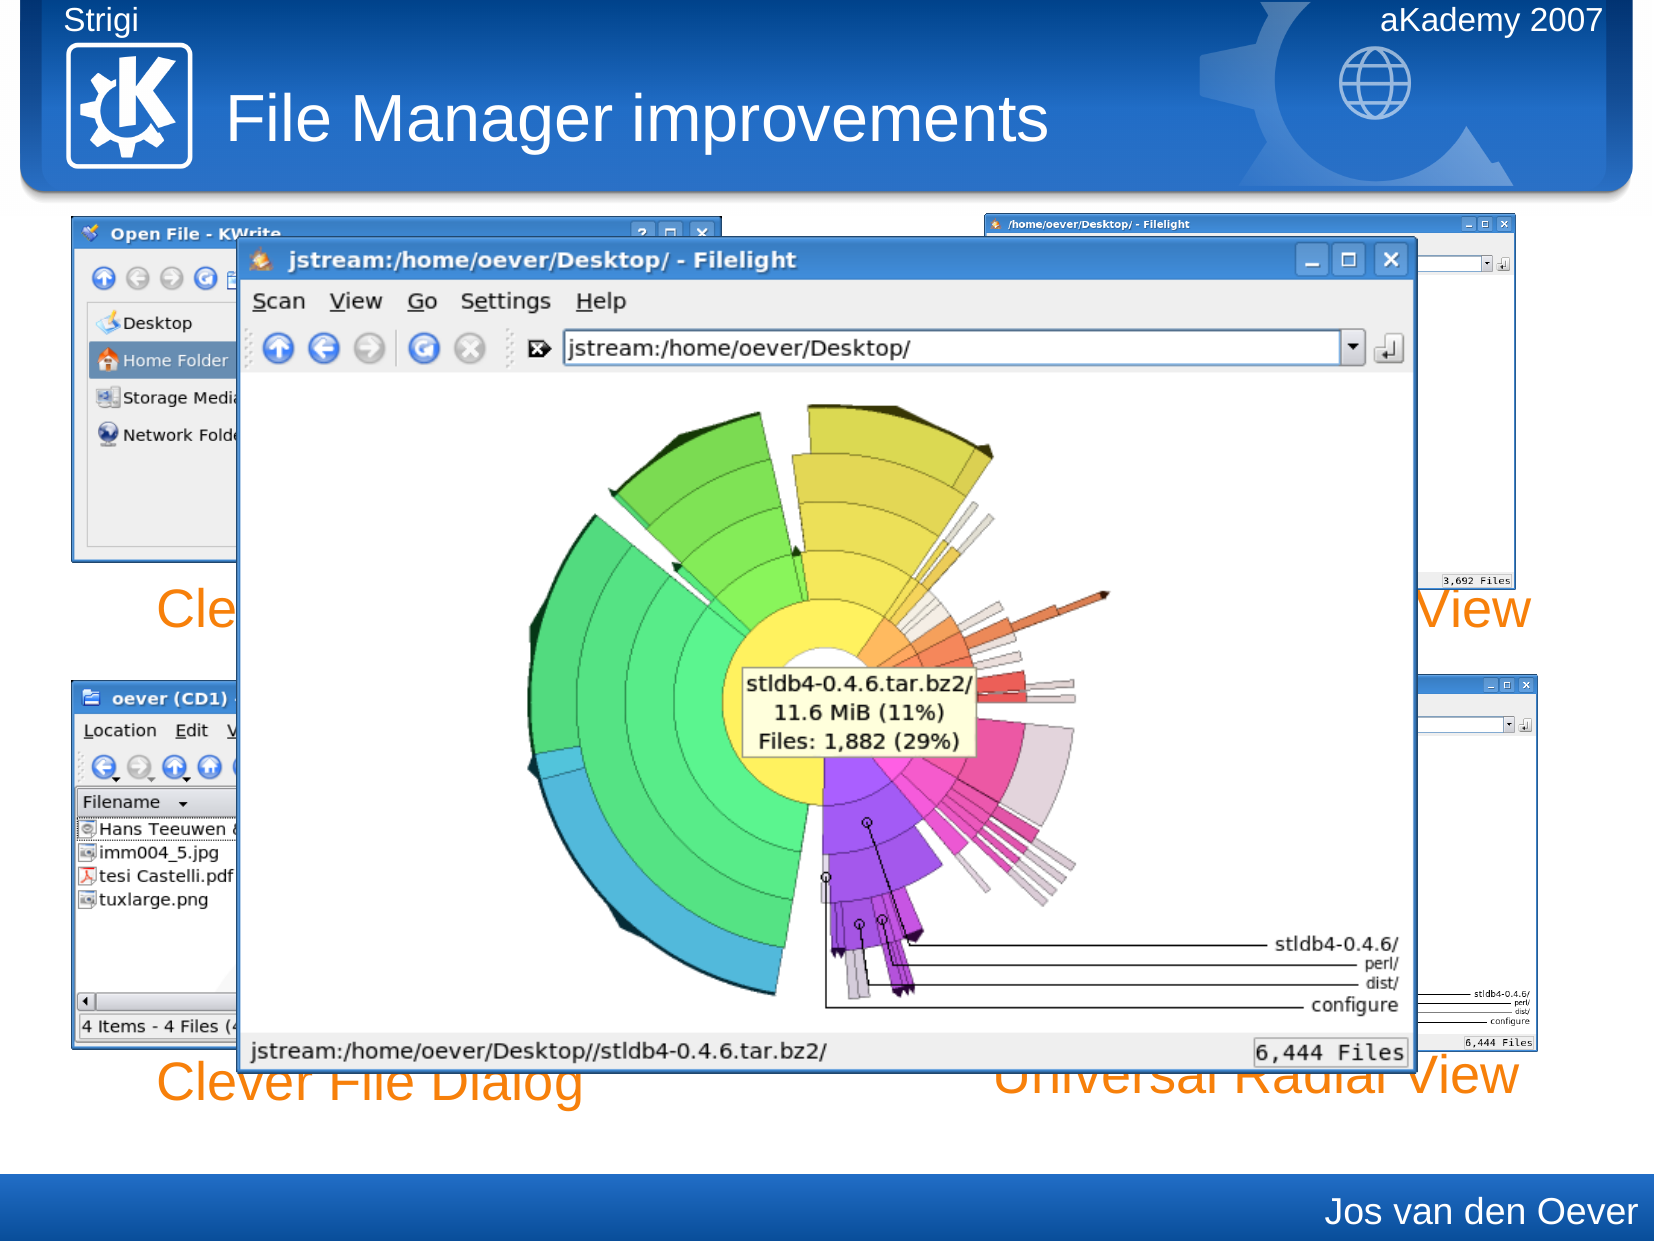

# File Manager improvements
Clever Radial View
Clever File Dialog
Universal Radial View
Clever File Dialog